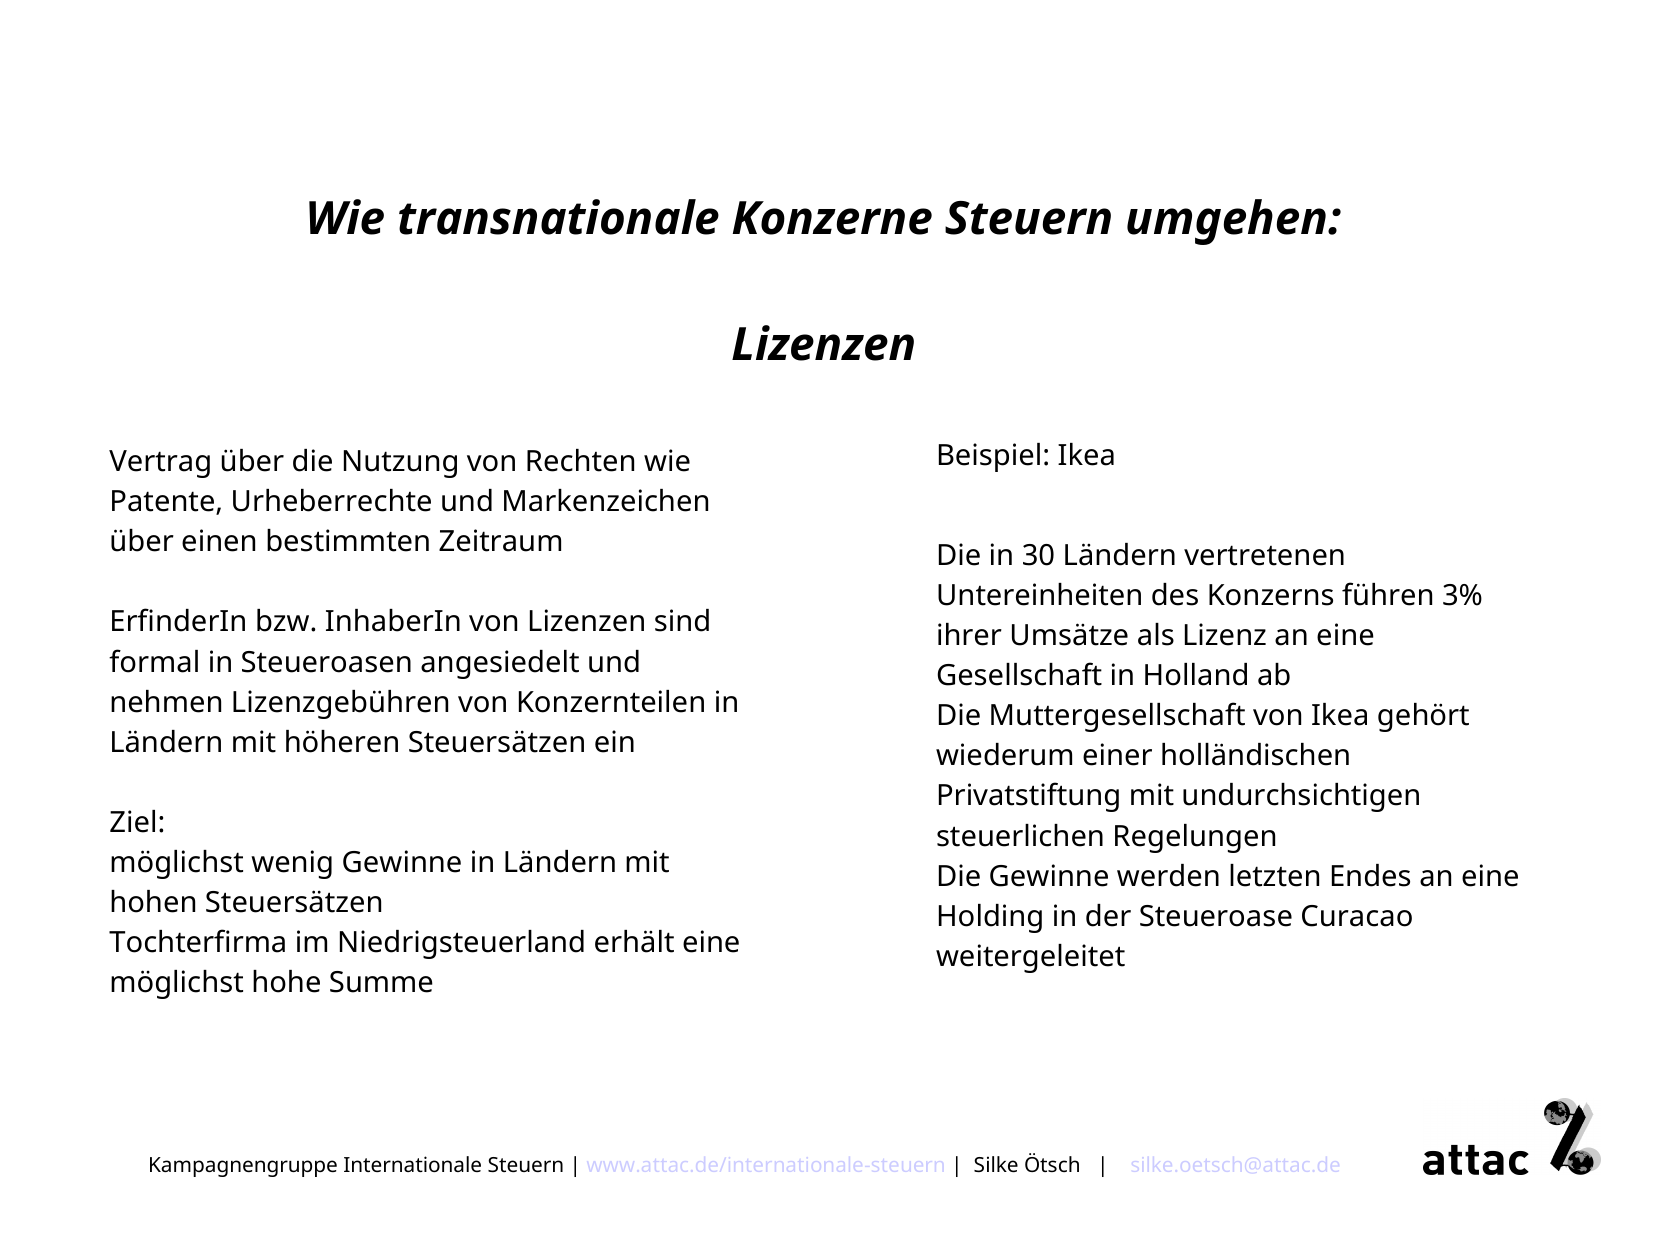

Wie transnationale Konzerne Steuern umgehen:
Lizenzen
Beispiel: Ikea
Die in 30 Ländern vertretenen Untereinheiten des Konzerns führen 3% ihrer Umsätze als Lizenz an eine Gesellschaft in Holland ab
Die Muttergesellschaft von Ikea gehört wiederum einer holländischen Privatstiftung mit undurchsichtigen steuerlichen Regelungen
Die Gewinne werden letzten Endes an eine Holding in der Steueroase Curacao weitergeleitet
Vertrag über die Nutzung von Rechten wie Patente, Urheberrechte und Markenzeichen über einen bestimmten Zeitraum
ErfinderIn bzw. InhaberIn von Lizenzen sind formal in Steueroasen angesiedelt und nehmen Lizenzgebühren von Konzernteilen in Ländern mit höheren Steuersätzen ein
Ziel:
möglichst wenig Gewinne in Ländern mit hohen Steuersätzen
Tochterfirma im Niedrigsteuerland erhält eine möglichst hohe Summe
Kampagnengruppe Internationale Steuern | www.attac.de/internationale-steuern | Silke Ötsch | silke.oetsch@attac.de